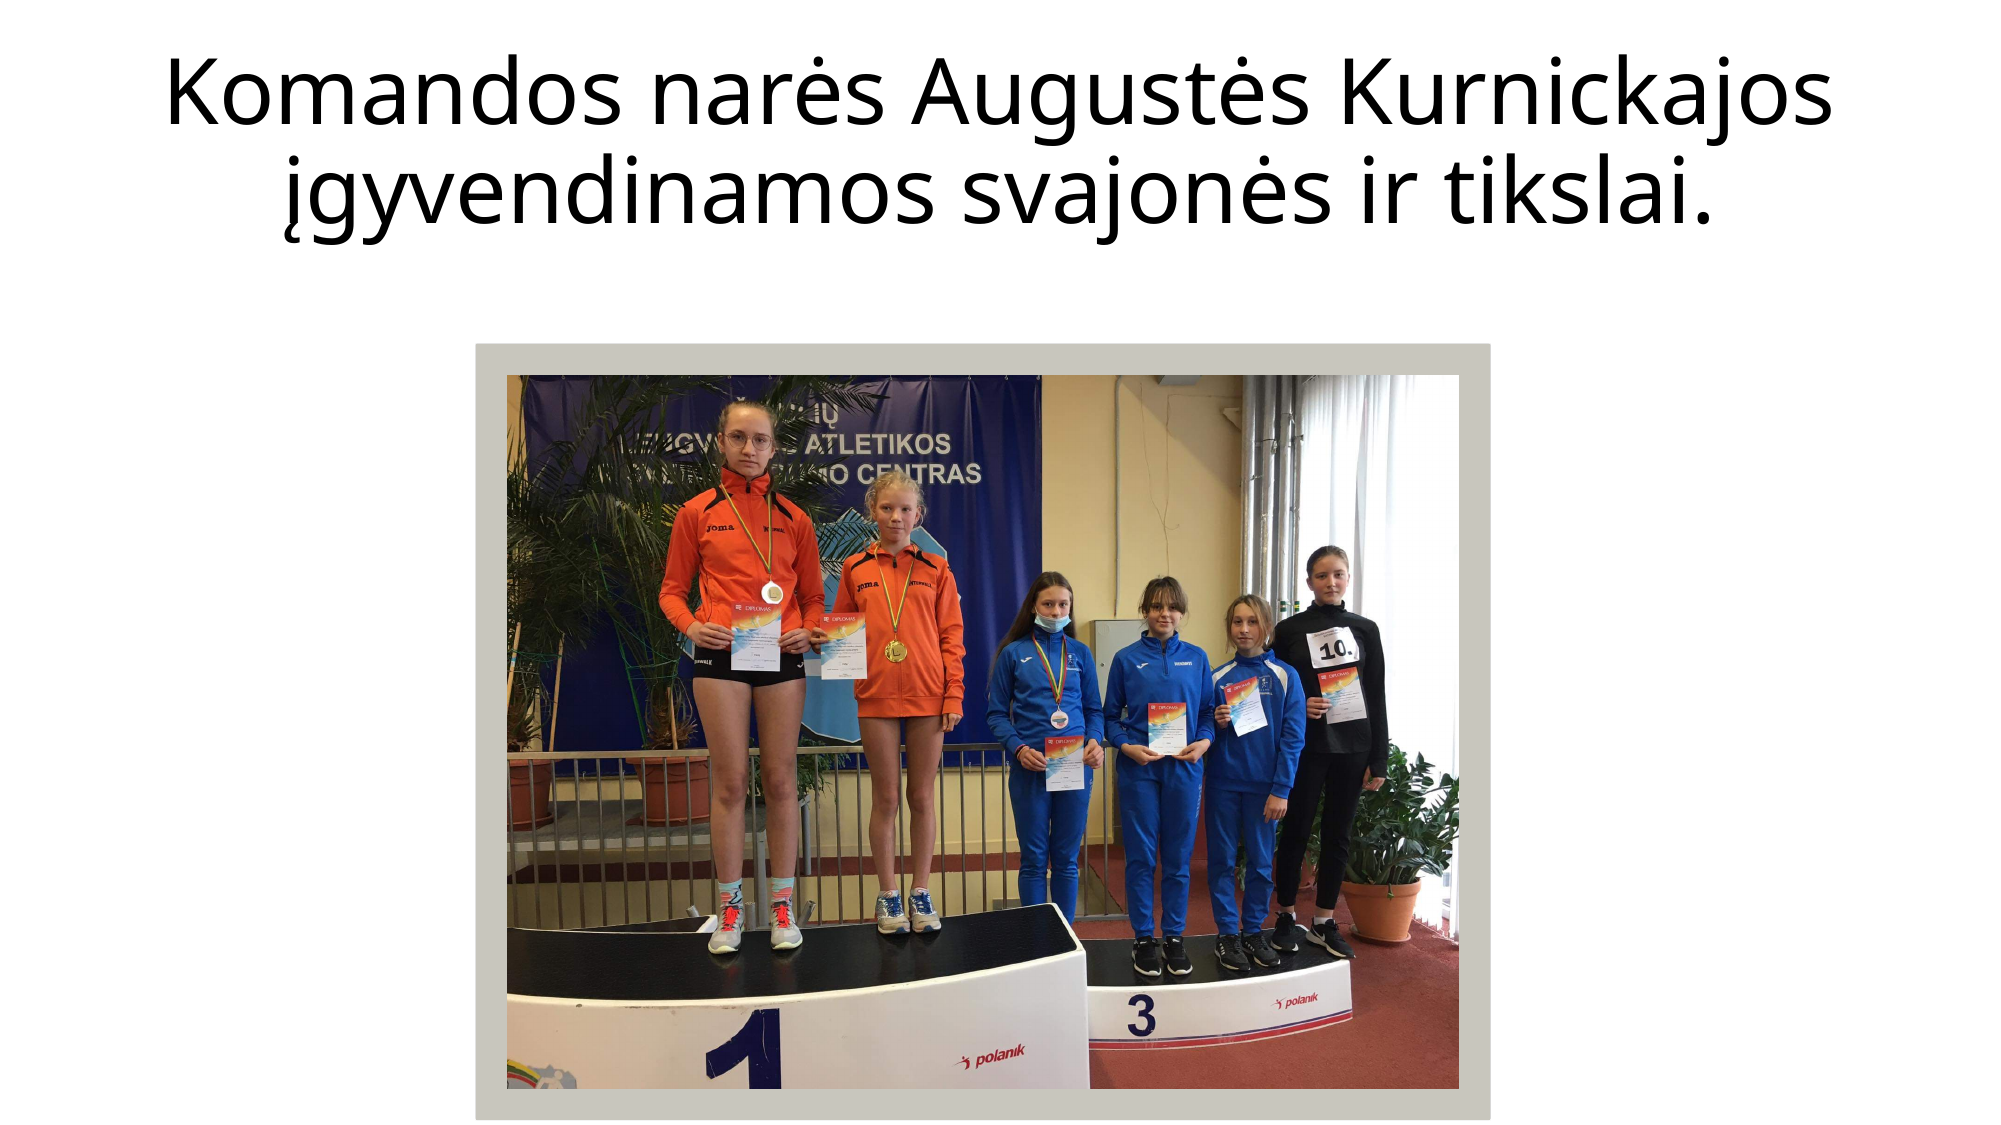

# Komandos narės Augustės Kurnickajos įgyvendinamos svajonės ir tikslai.